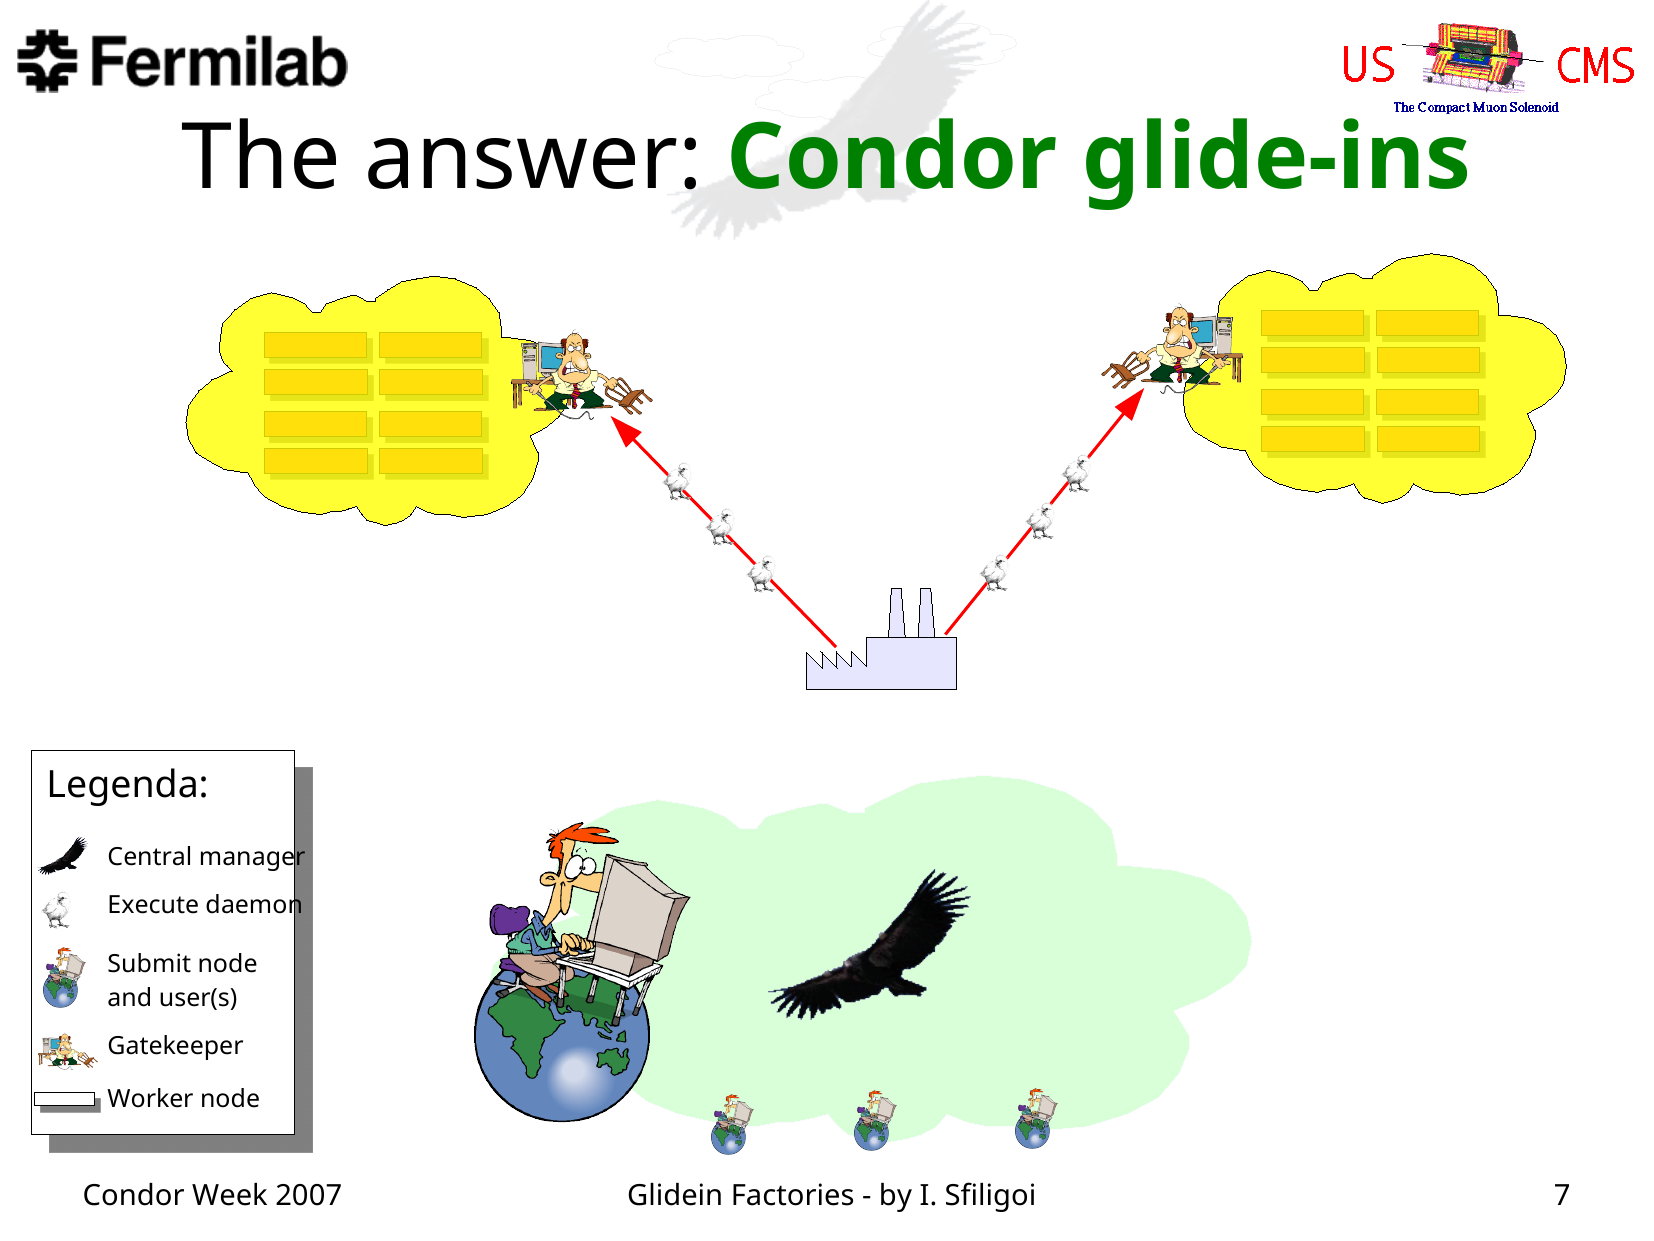

# The answer: Condor glide-ins
Legenda:
Central manager
Execute daemon
Submit node
and user(s)
Gatekeeper
Worker node
Condor Week 2007
Glidein Factories - by I. Sfiligoi
7